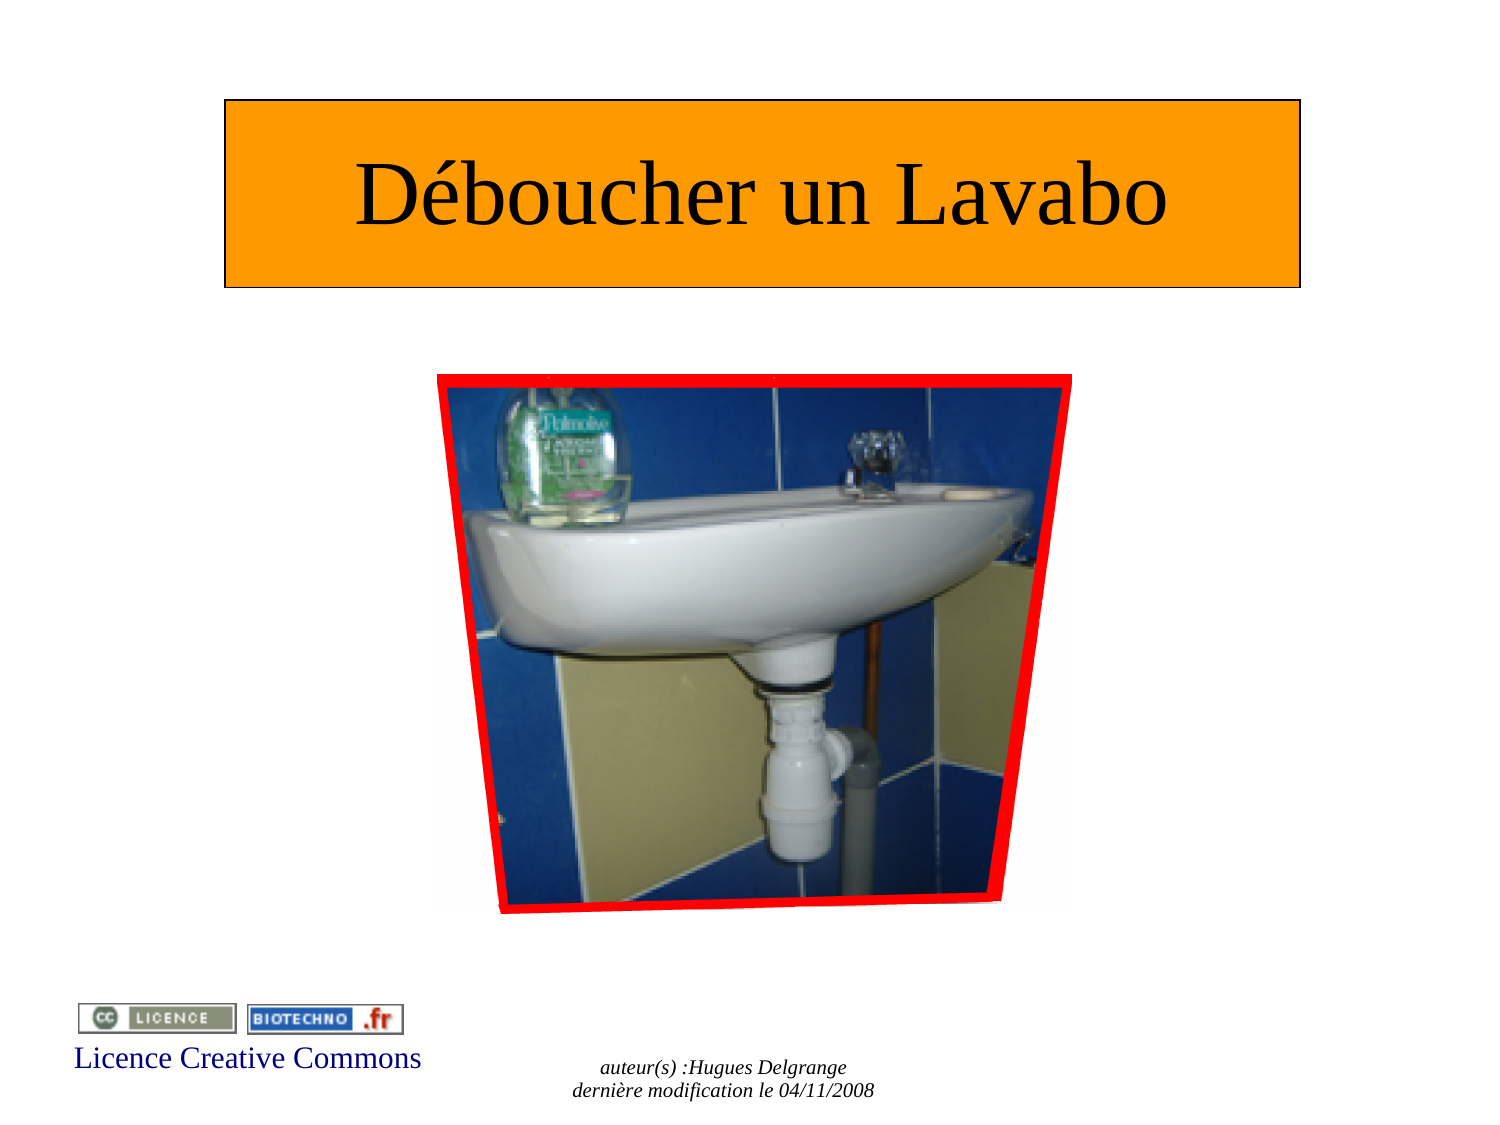

# Déboucher un Lavabo
Licence Creative Commons
auteur(s) :Hugues Delgrange
dernière modification le 04/11/2008